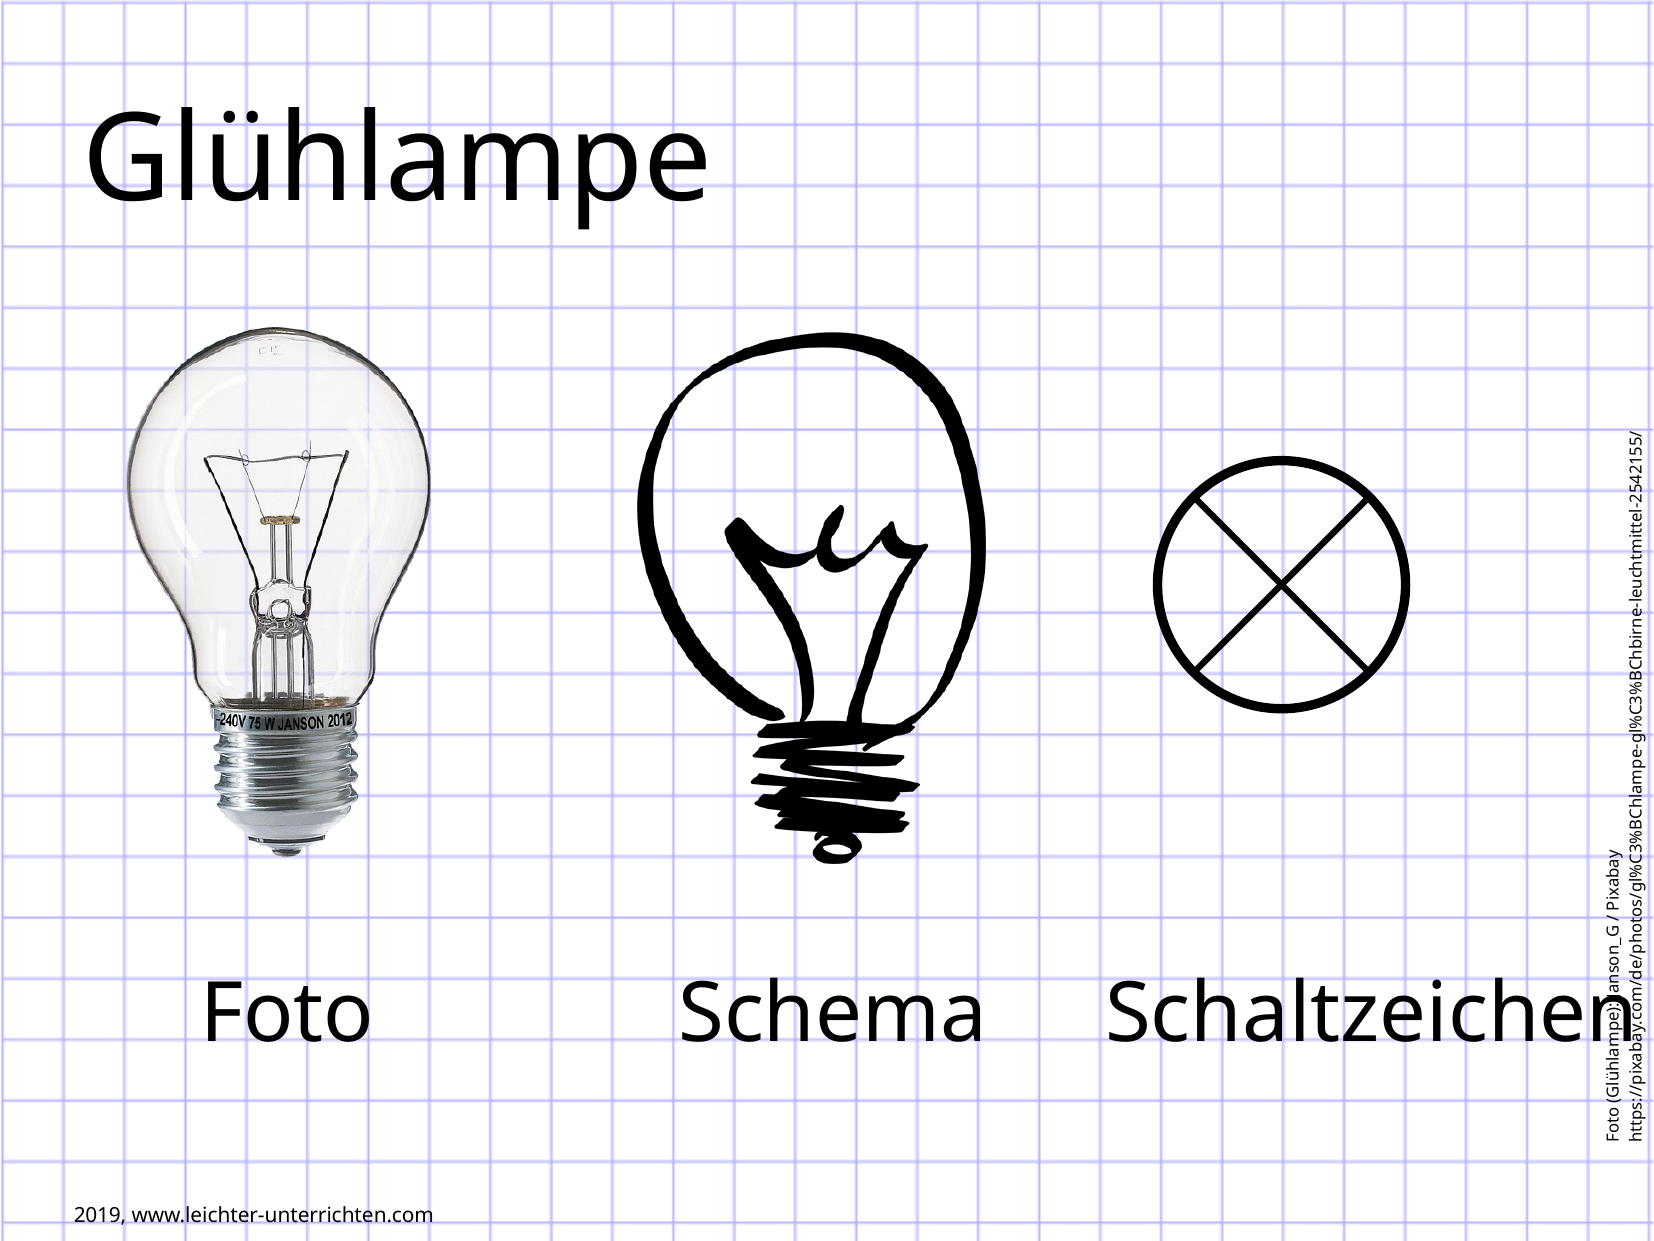

# Glühlampe
Foto (Glühlampe): Janson_G / Pixabay
https://pixabay.com/de/photos/gl%C3%BChlampe-gl%C3%BChbirne-leuchtmittel-2542155/
Foto
Schema
Schaltzeichen